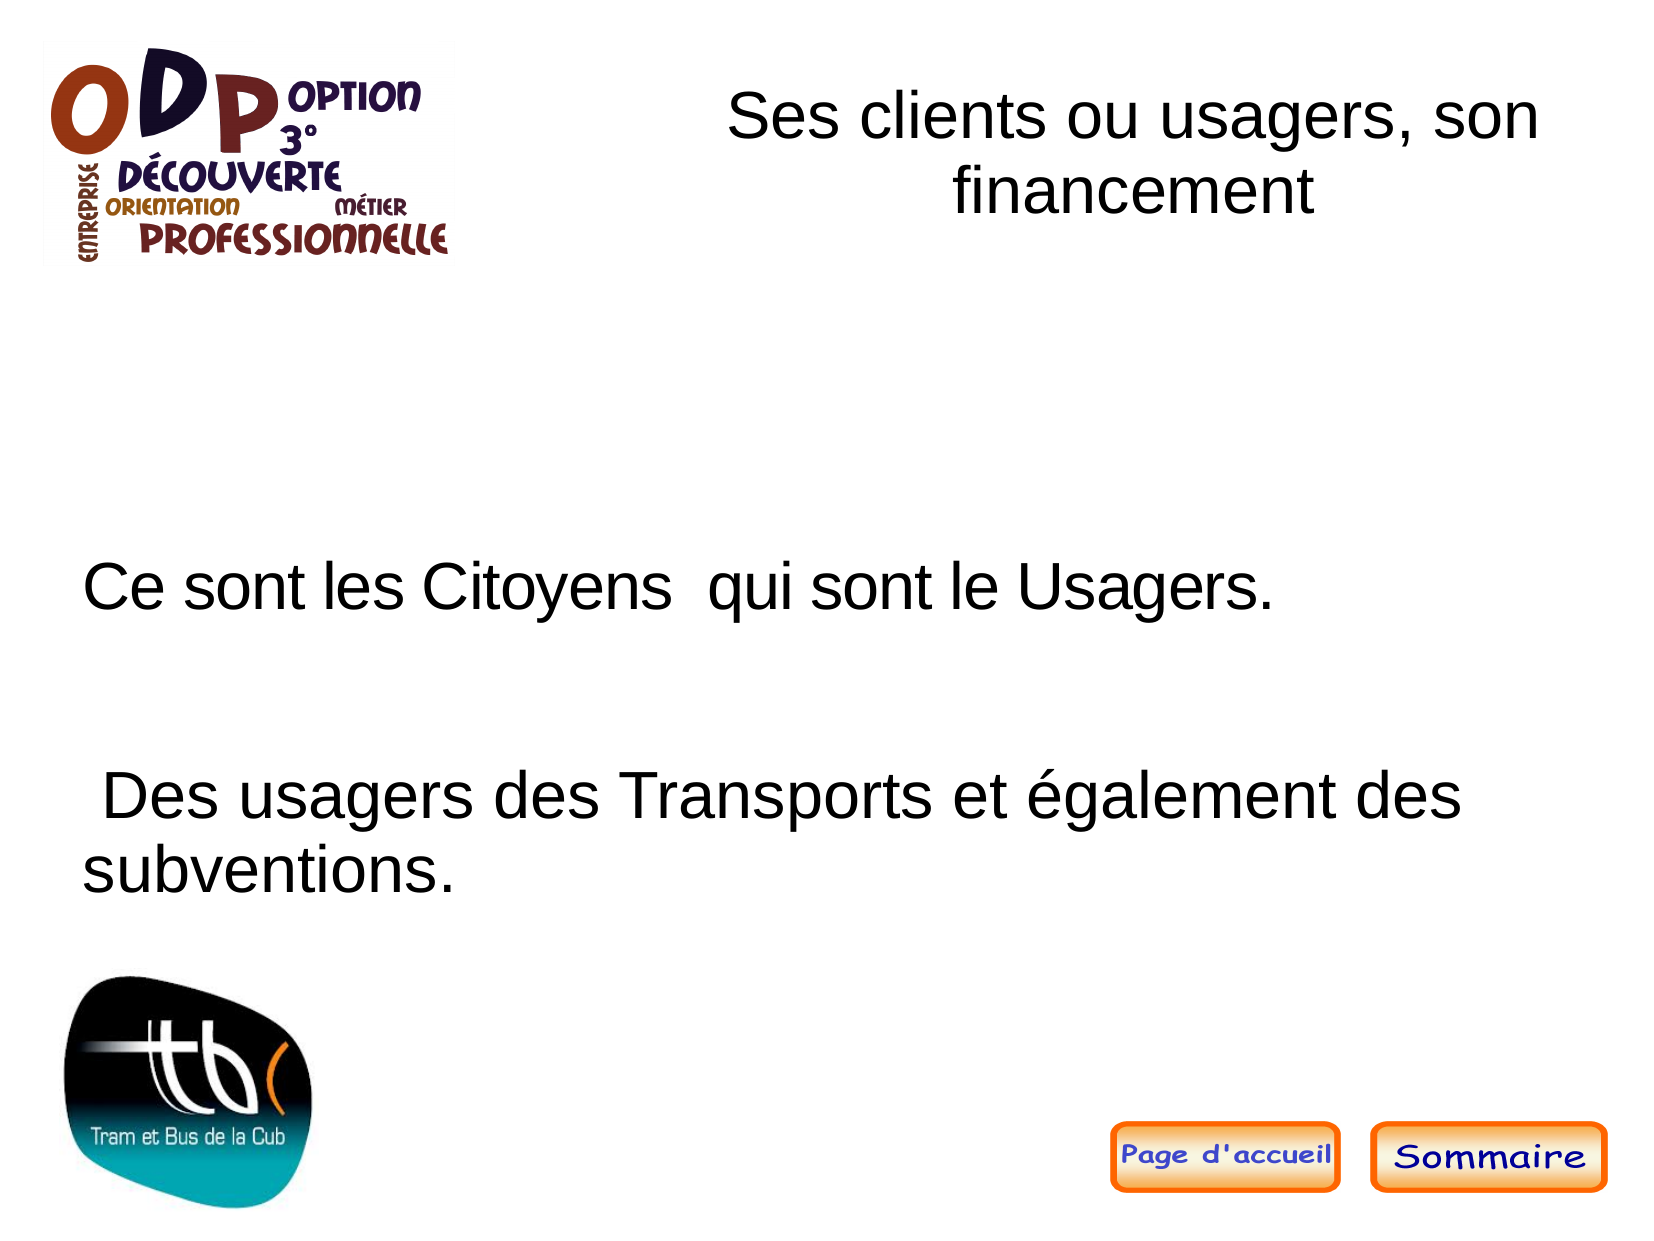

# Ses clients ou usagers, son financement
Ce sont les Citoyens qui sont le Usagers.
 Des usagers des Transports et également des subventions.
Petit logo